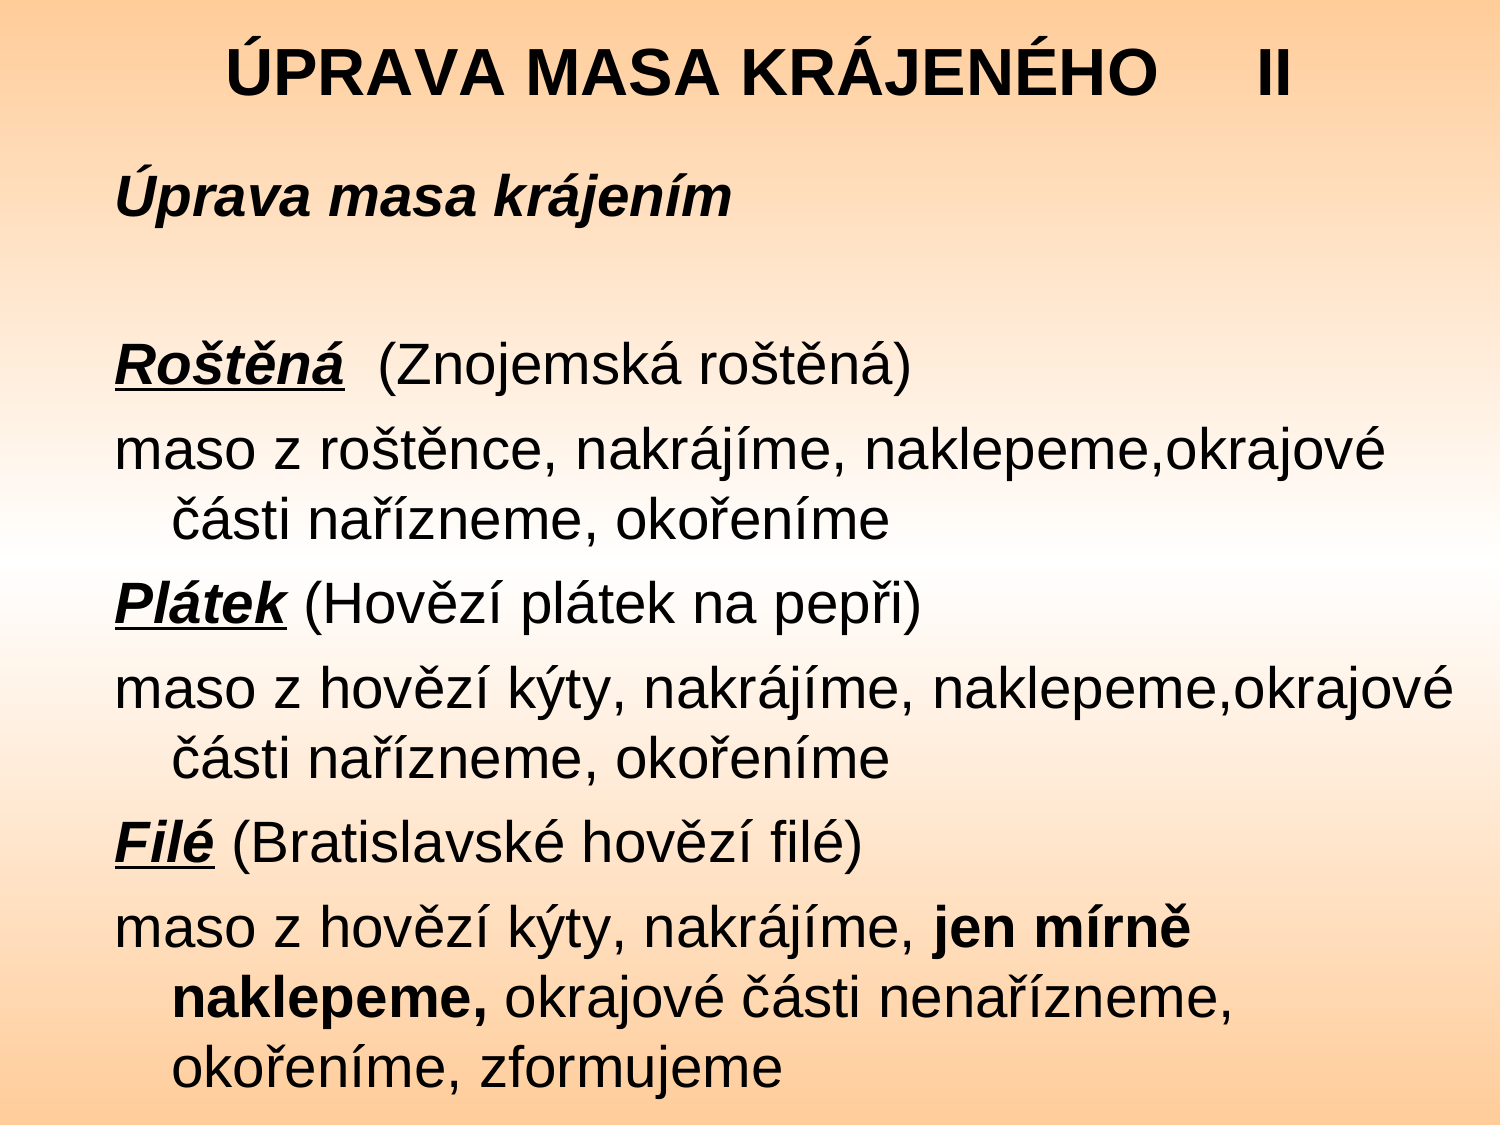

# ÚPRAVA MASA KRÁJENÉHO	II
Úprava masa krájením
Roštěná (Znojemská roštěná)
maso z roštěnce, nakrájíme, naklepeme,okrajové části nařízneme, okořeníme
Plátek (Hovězí plátek na pepři)
maso z hovězí kýty, nakrájíme, naklepeme,okrajové části nařízneme, okořeníme
Filé (Bratislavské hovězí filé)
maso z hovězí kýty, nakrájíme, jen mírně naklepeme, okrajové části nenařízneme, okořeníme, zformujeme